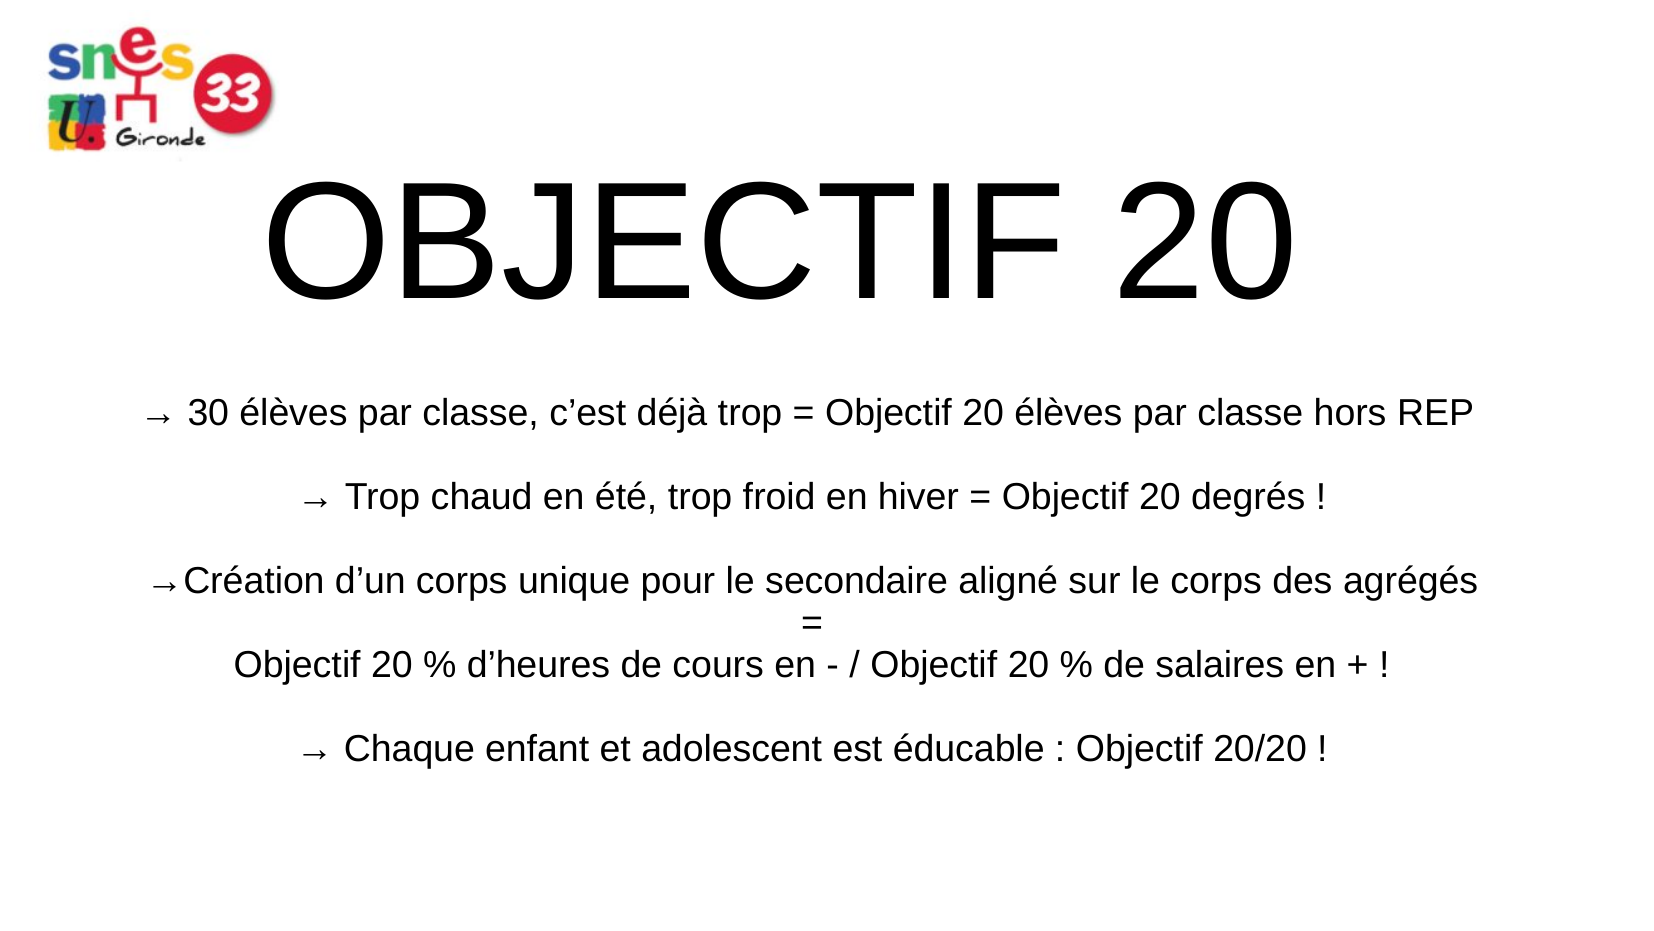

# OBJECTIF 20
→ 30 élèves par classe, c’est déjà trop = Objectif 20 élèves par classe hors REP
→ Trop chaud en été, trop froid en hiver = Objectif 20 degrés !
→Création d’un corps unique pour le secondaire aligné sur le corps des agrégés
 =
Objectif 20 % d’heures de cours en - / Objectif 20 % de salaires en + !
→ Chaque enfant et adolescent est éducable : Objectif 20/20 !